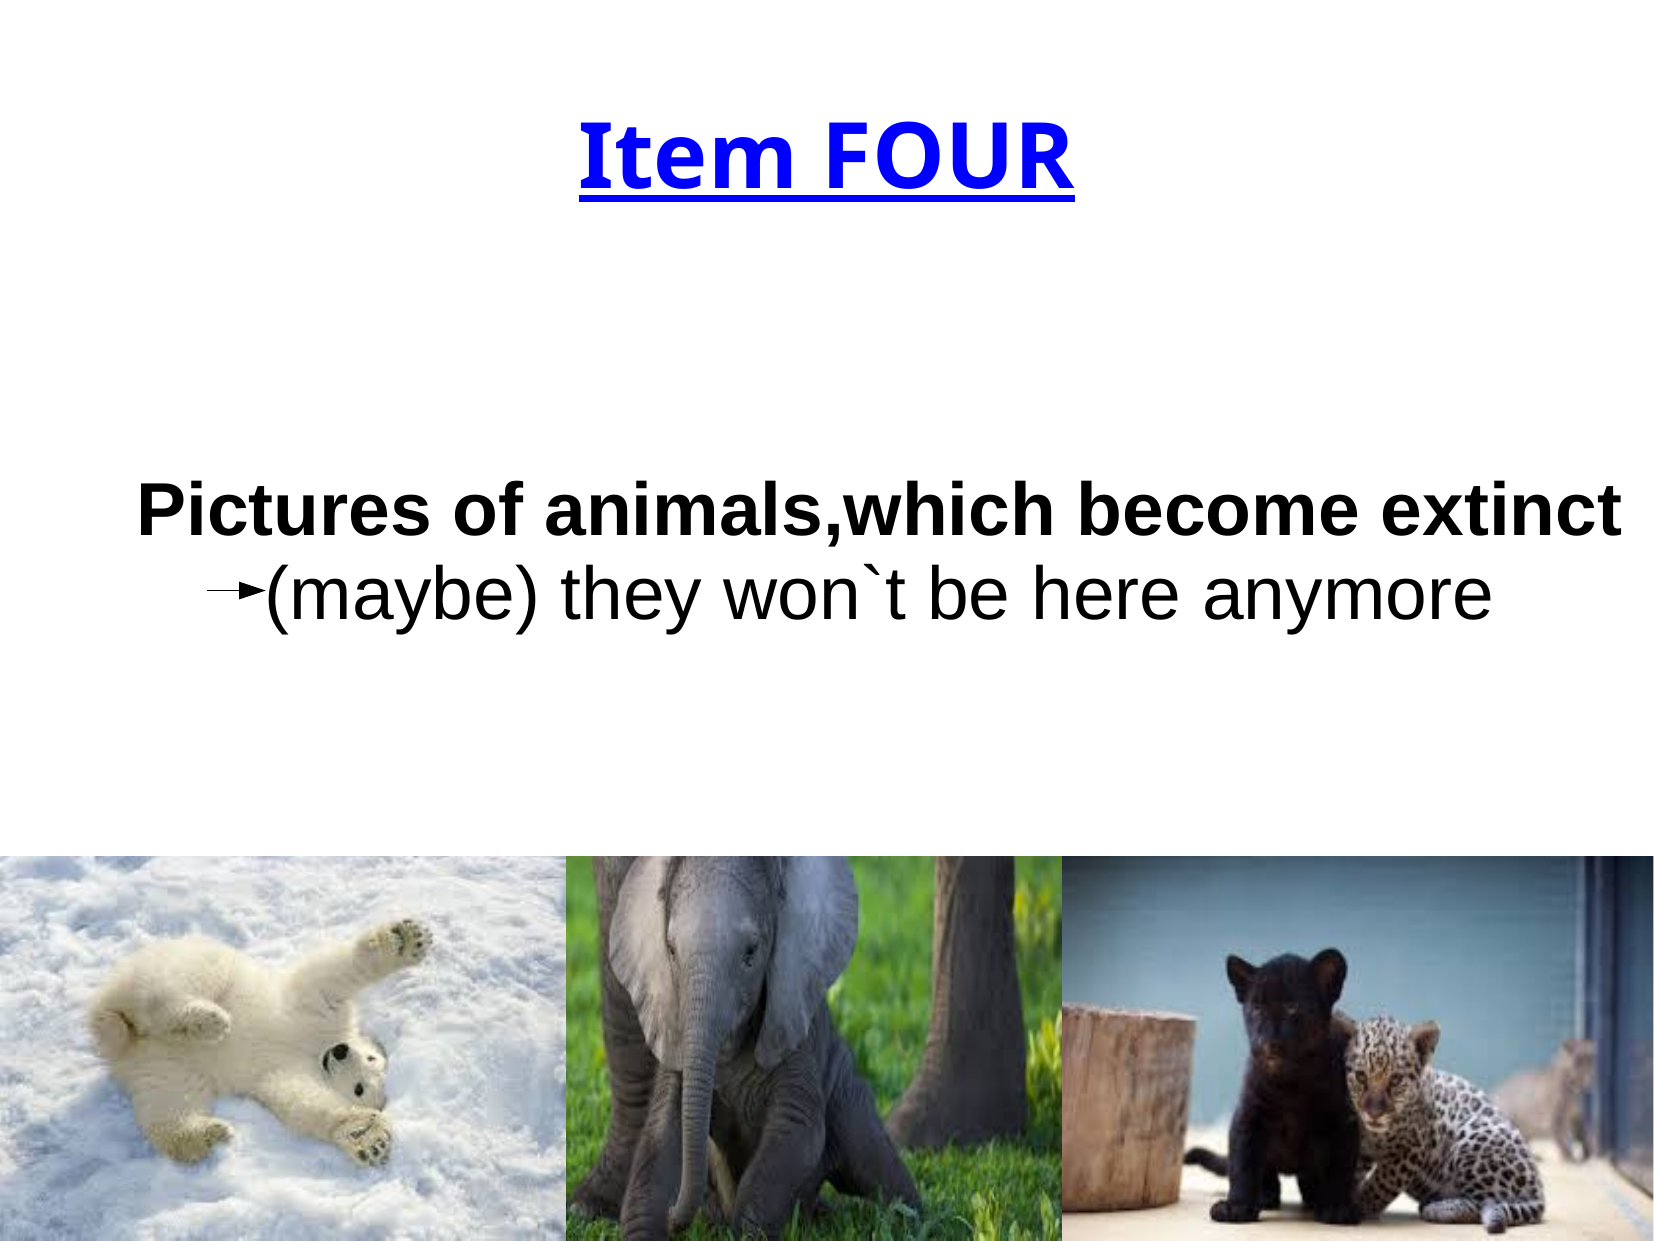

# Item FOUR
Pictures of animals,which become extinct
(maybe) they won`t be here anymore